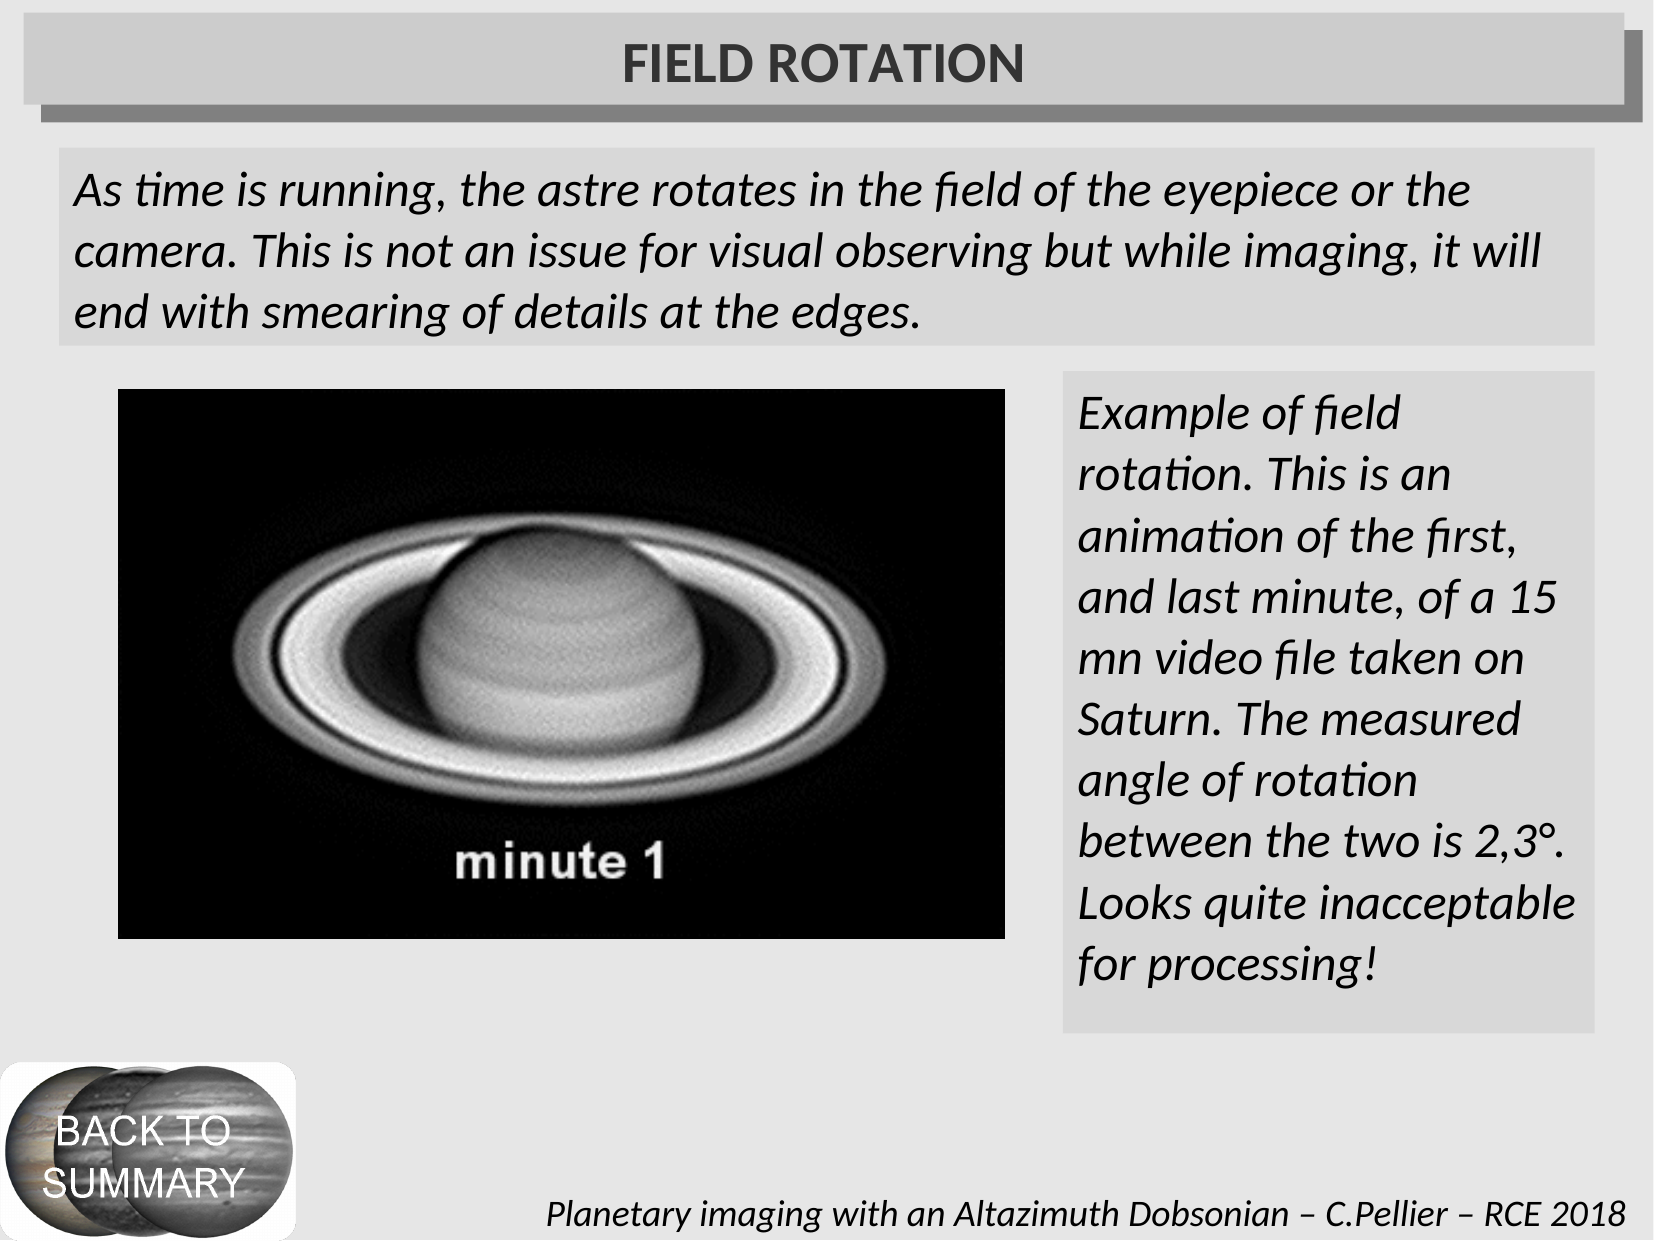

FIELD ROTATION
As time is running, the astre rotates in the field of the eyepiece or the camera. This is not an issue for visual observing but while imaging, it will end with smearing of details at the edges.
Example of field rotation. This is an animation of the first, and last minute, of a 15 mn video file taken on Saturn. The measured angle of rotation between the two is 2,3°. Looks quite inacceptable for processing!
Planetary imaging with an Altazimuth Dobsonian – C.Pellier – RCE 2018